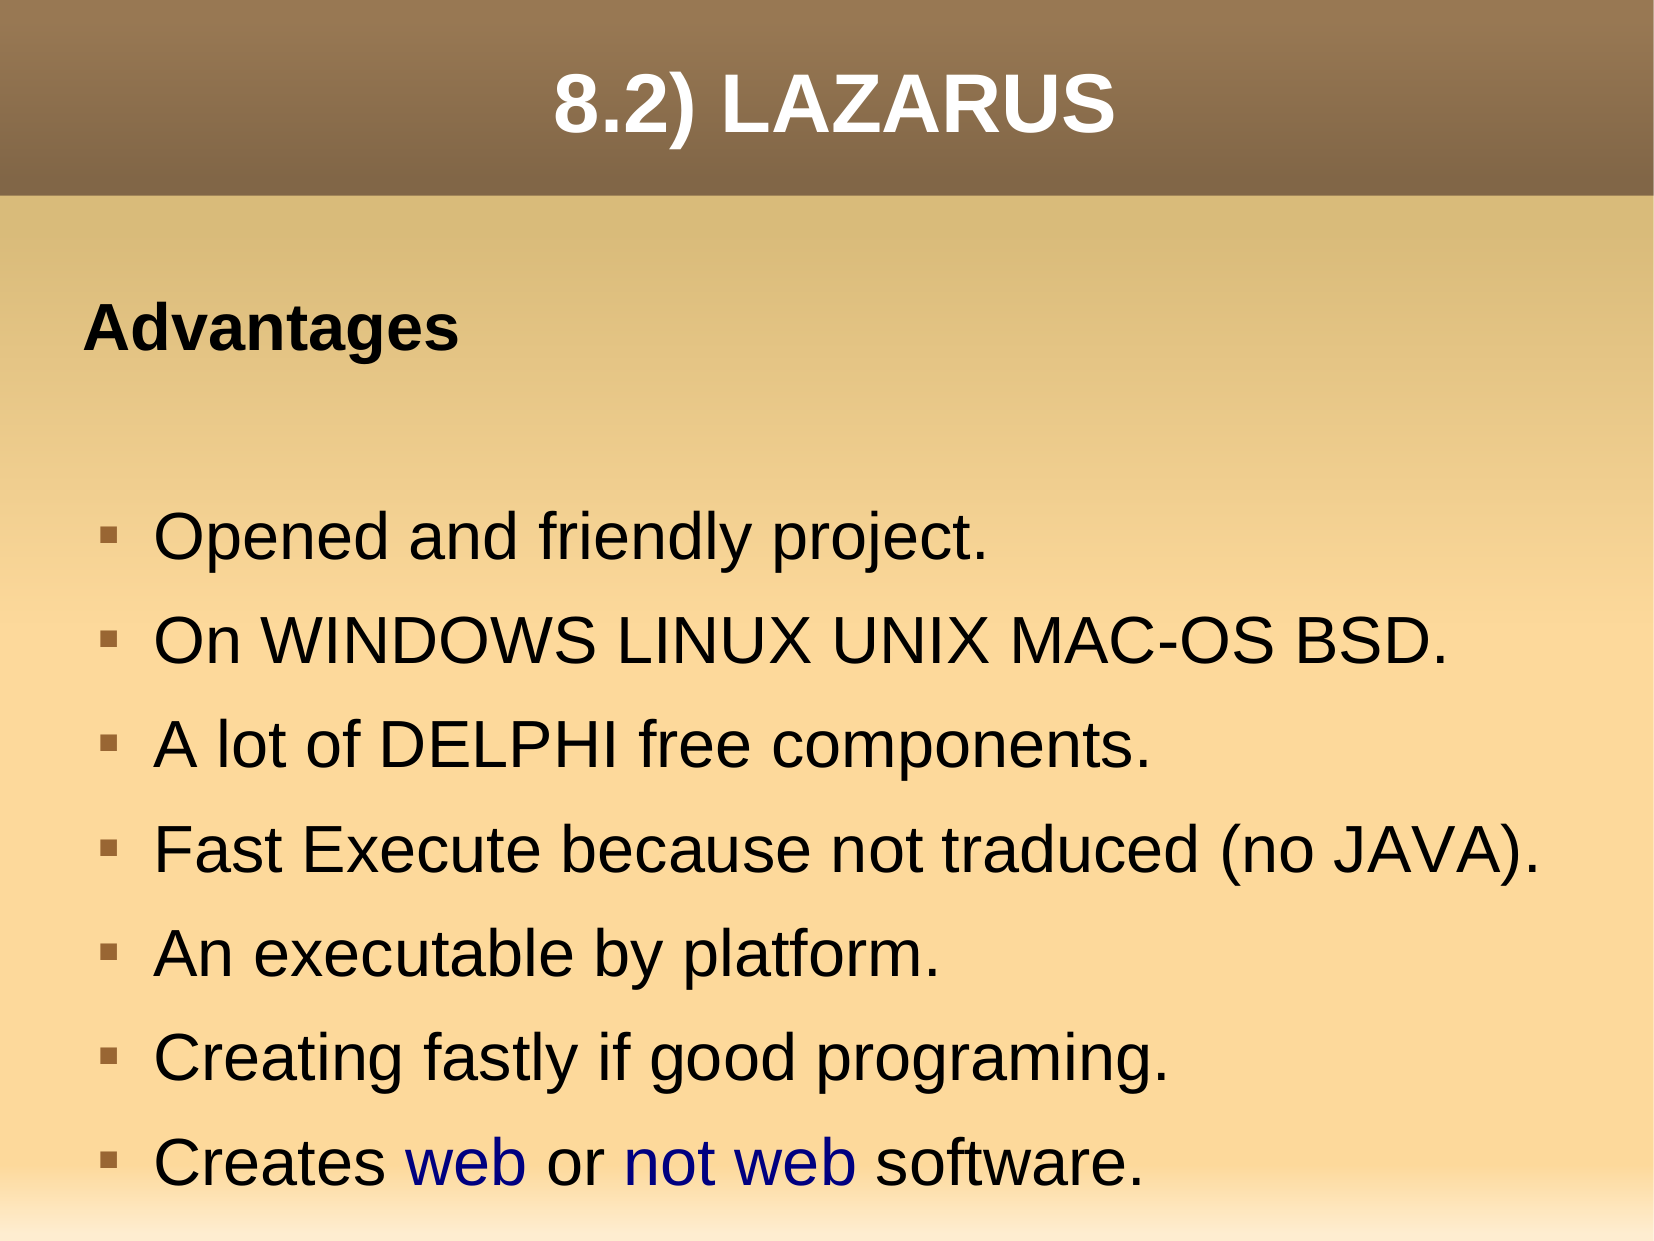

# 8.2) LAZARUS
Advantages
Opened and friendly project.
On WINDOWS LINUX UNIX MAC-OS BSD.
A lot of DELPHI free components.
Fast Execute because not traduced (no JAVA).
An executable by platform.
Creating fastly if good programing.
Creates web or not web software.